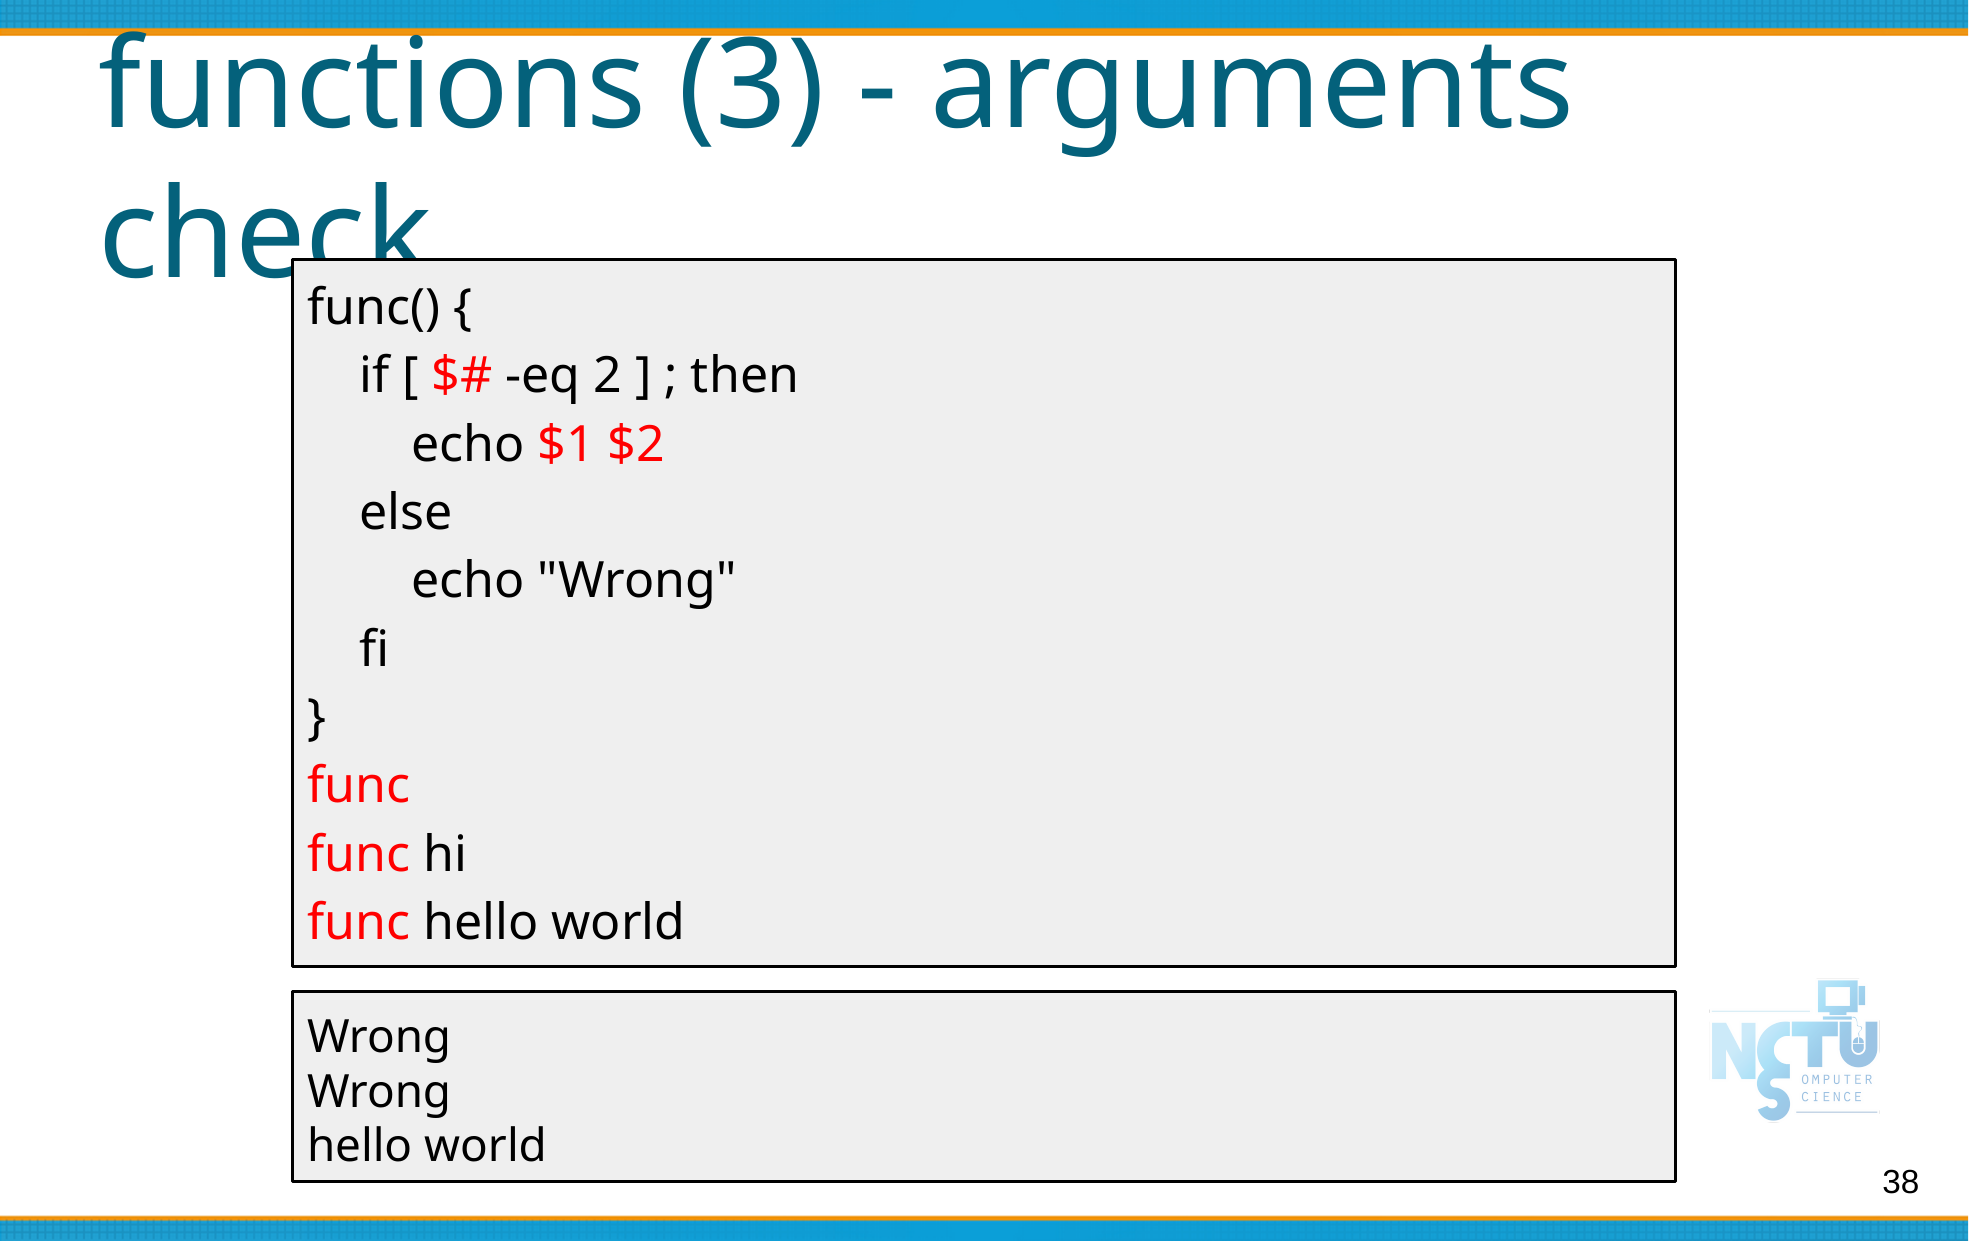

# functions (3) - arguments check
func() {
 if [ $# -eq 2 ] ; then
 echo $1 $2
 else
 echo "Wrong"
 fi
}
func
func hi
func hello world
Wrong
Wrong
hello world